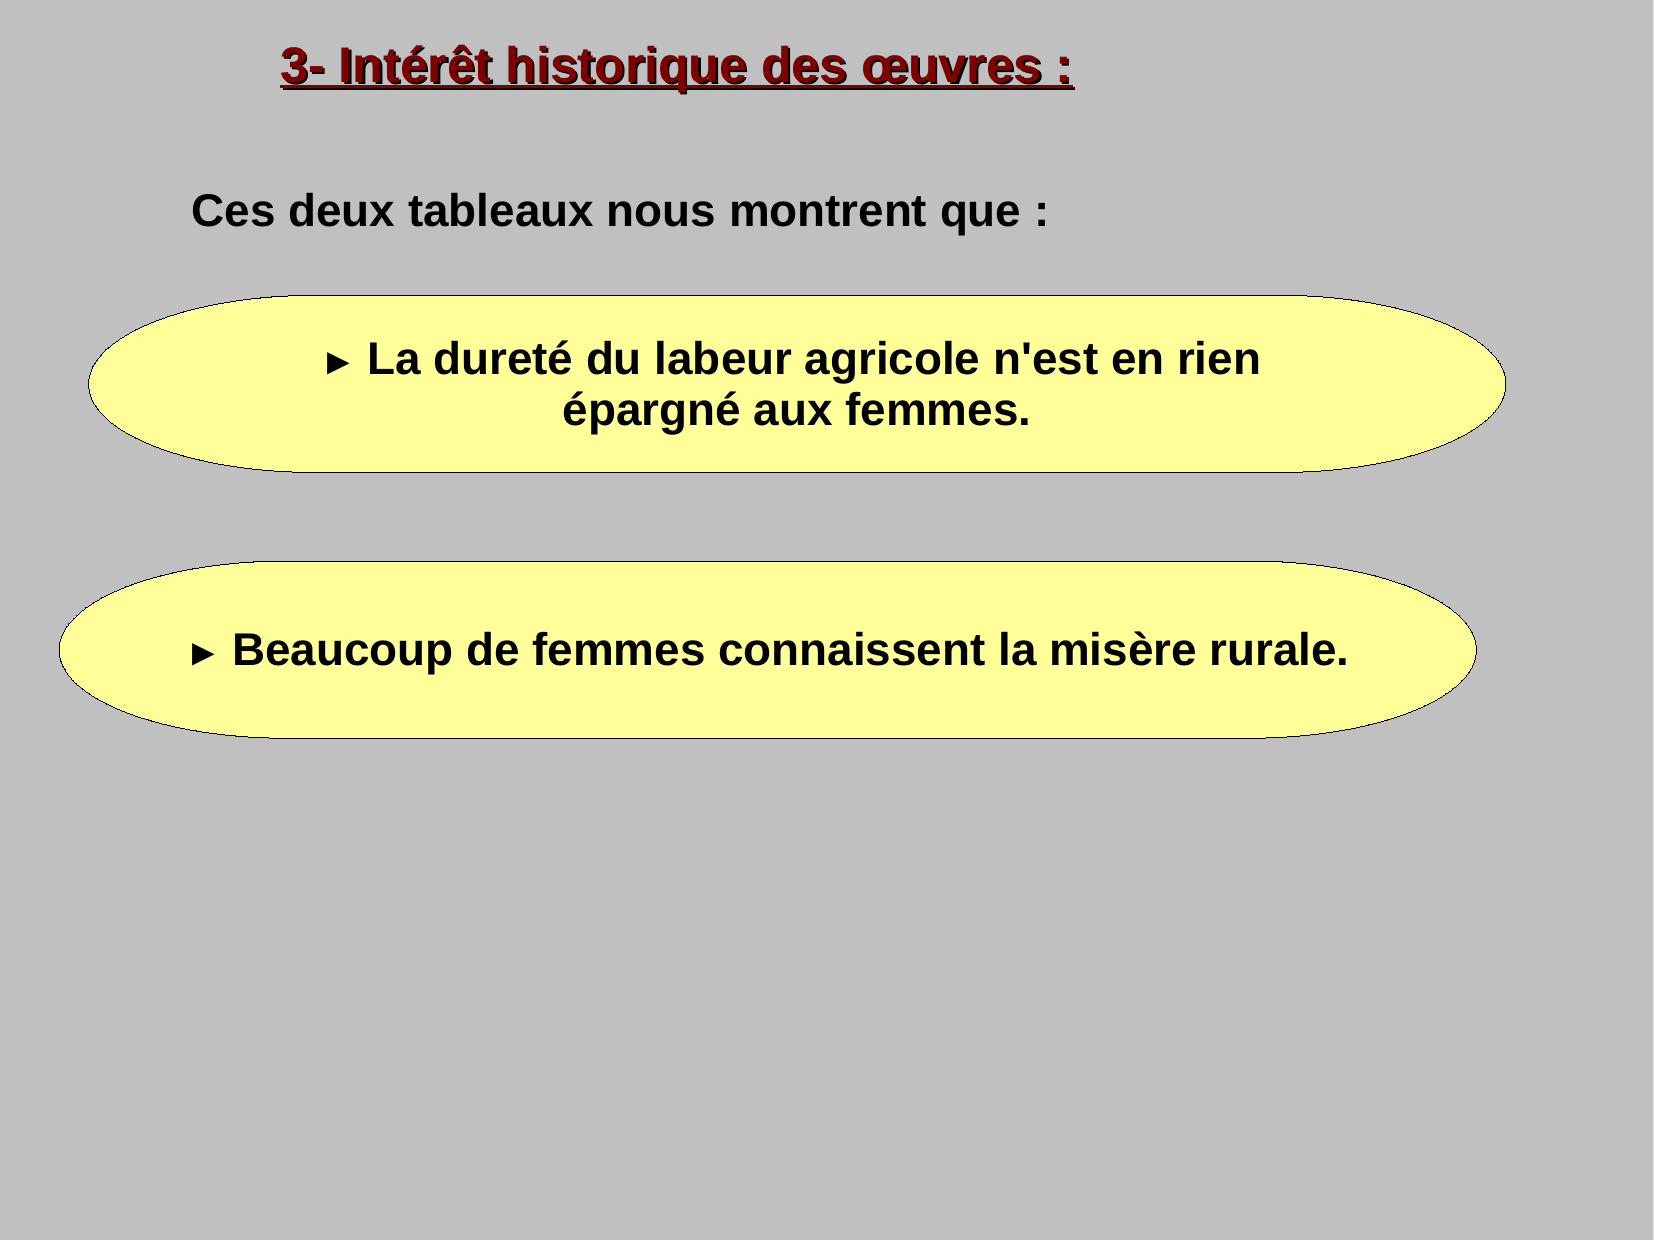

3- Intérêt historique des œuvres :
Ces deux tableaux nous montrent que :
► La dureté du labeur agricole n'est en rien
épargné aux femmes.
► Beaucoup de femmes connaissent la misère rurale.